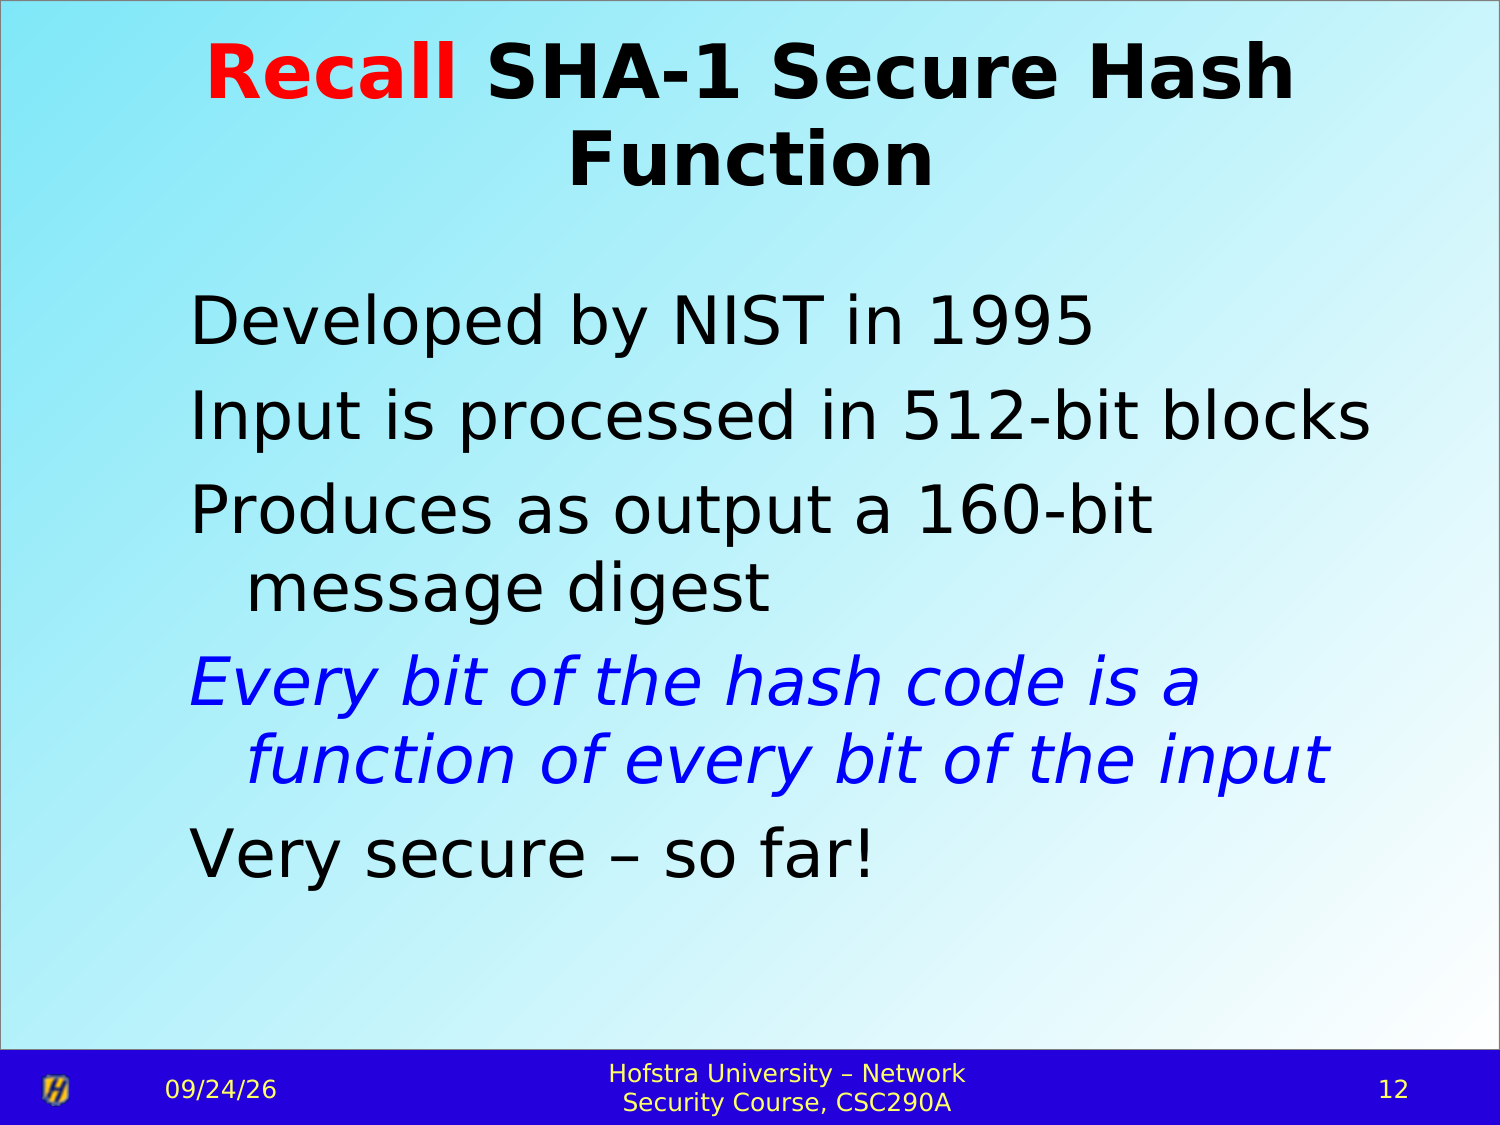

# Recall SHA-1 Secure Hash Function
Developed by NIST in 1995
Input is processed in 512-bit blocks
Produces as output a 160-bit message digest
Every bit of the hash code is a function of every bit of the input
Very secure – so far!
12